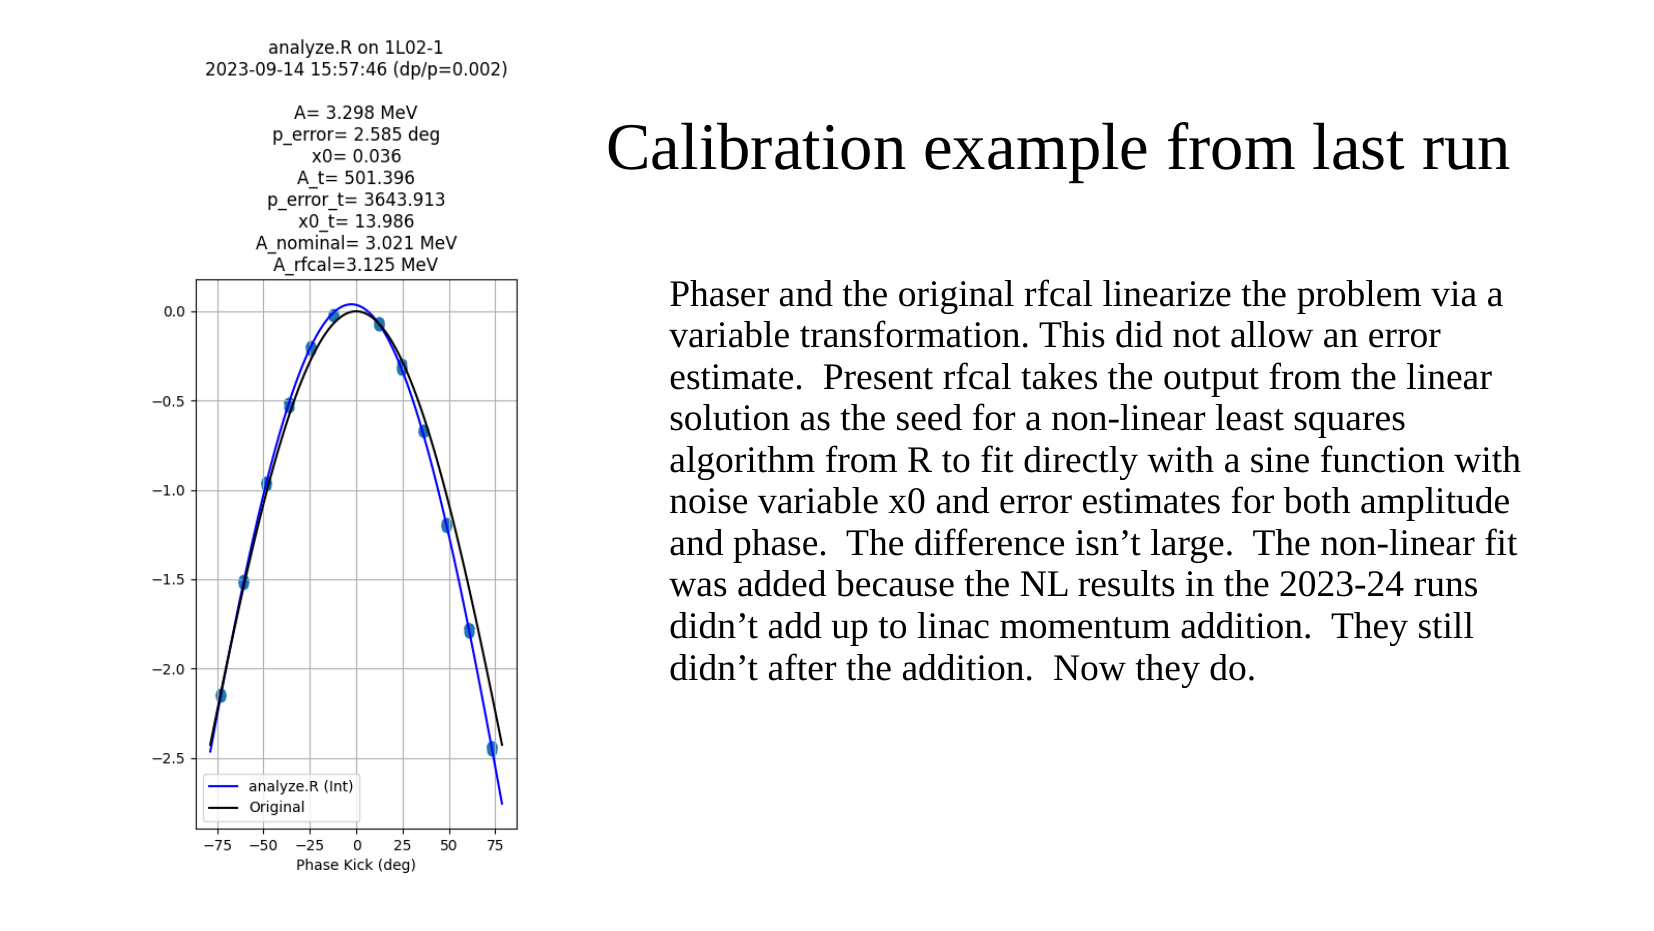

# Calibration example from last run
Phaser and the original rfcal linearize the problem via a variable transformation. This did not allow an error estimate. Present rfcal takes the output from the linear solution as the seed for a non-linear least squares algorithm from R to fit directly with a sine function with noise variable x0 and error estimates for both amplitude and phase. The difference isn’t large. The non-linear fit was added because the NL results in the 2023-24 runs didn’t add up to linac momentum addition. They still didn’t after the addition. Now they do.